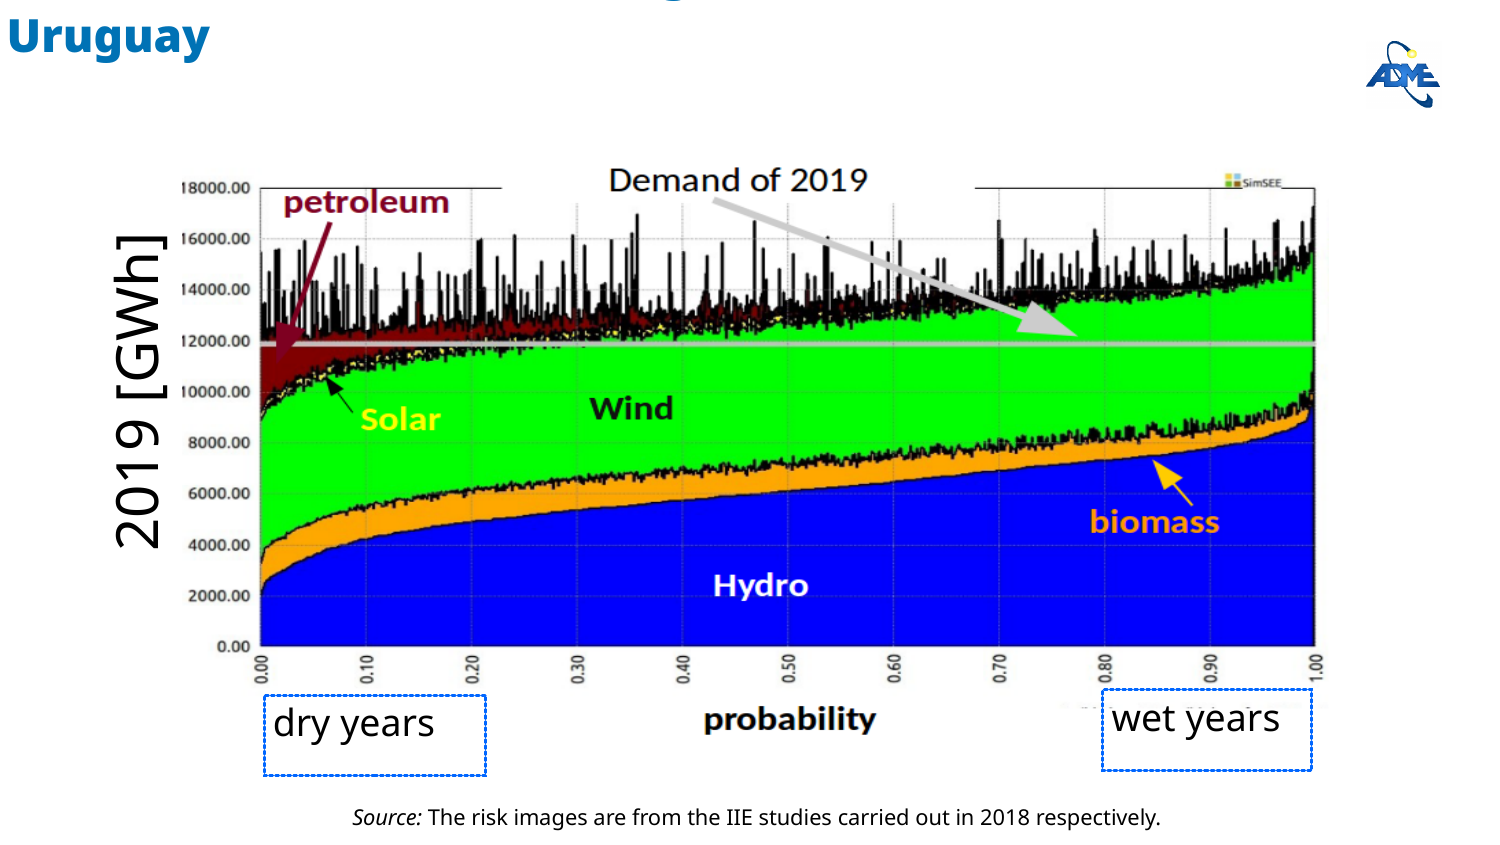

# Variabilidad anual de la enegía hodroeléctrica en Uruguay
2019 [GWh]
wet years
dry years
Source: The risk images are from the IIE studies carried out in 2018 respectively.